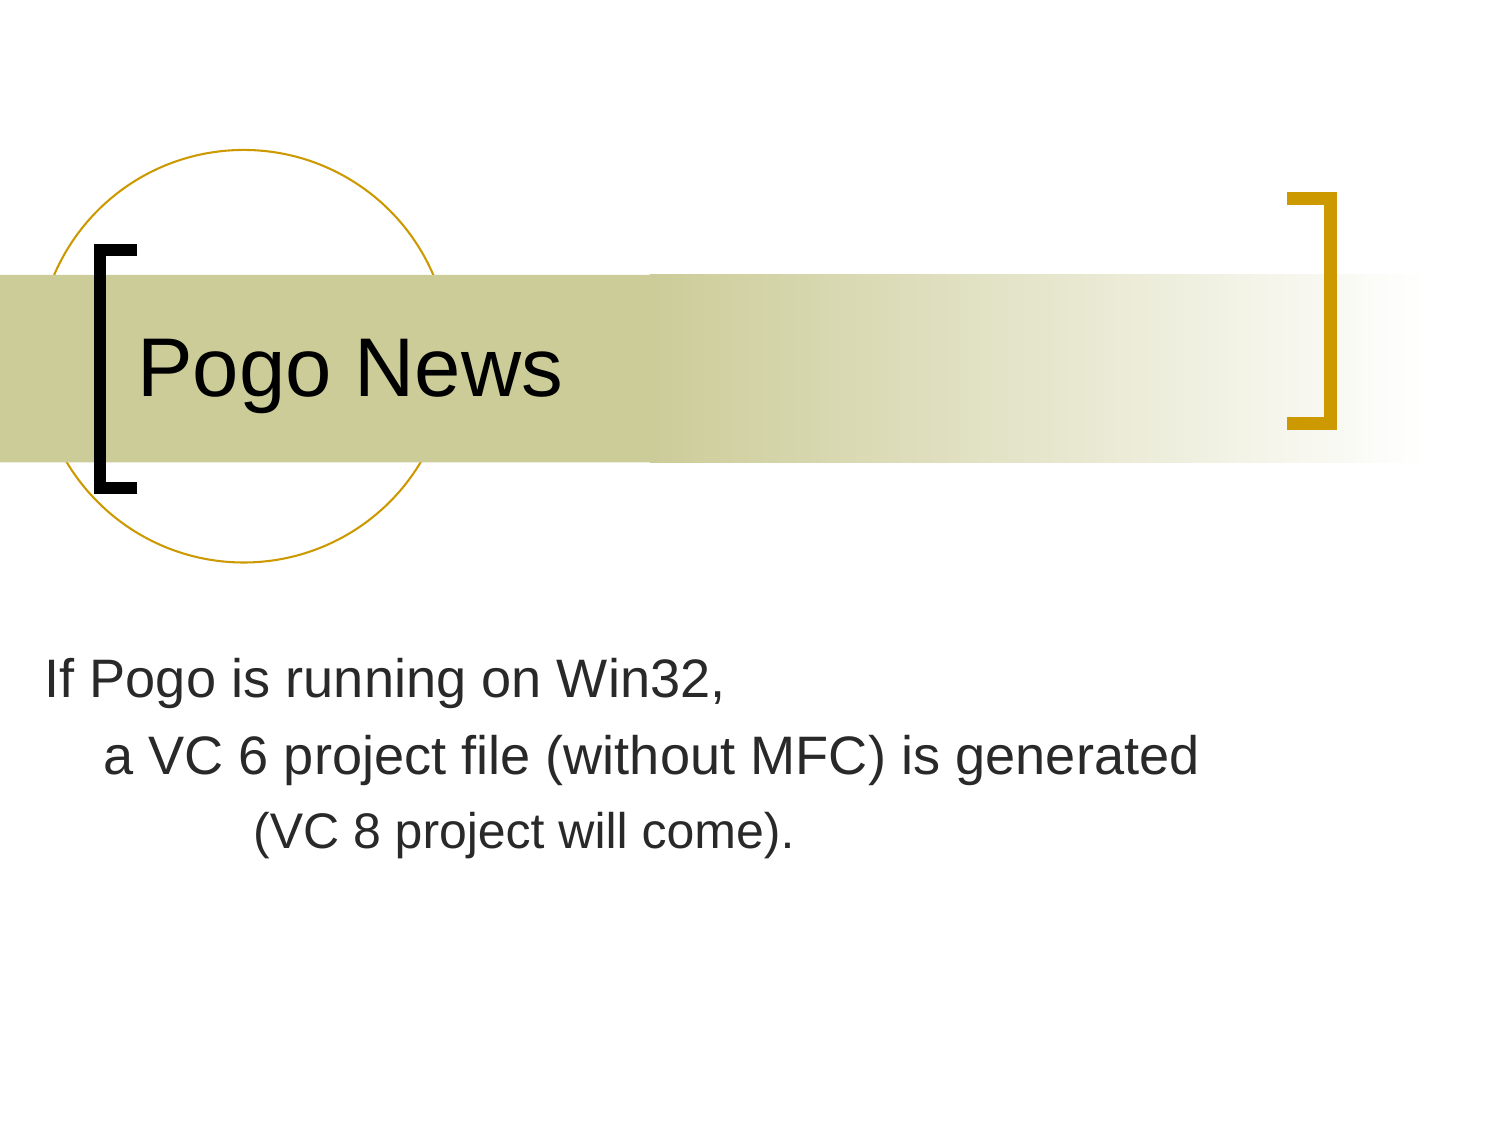

# Pogo News
 If Pogo is running on Win32,
a VC 6 project file (without MFC) is generated
	(VC 8 project will come).